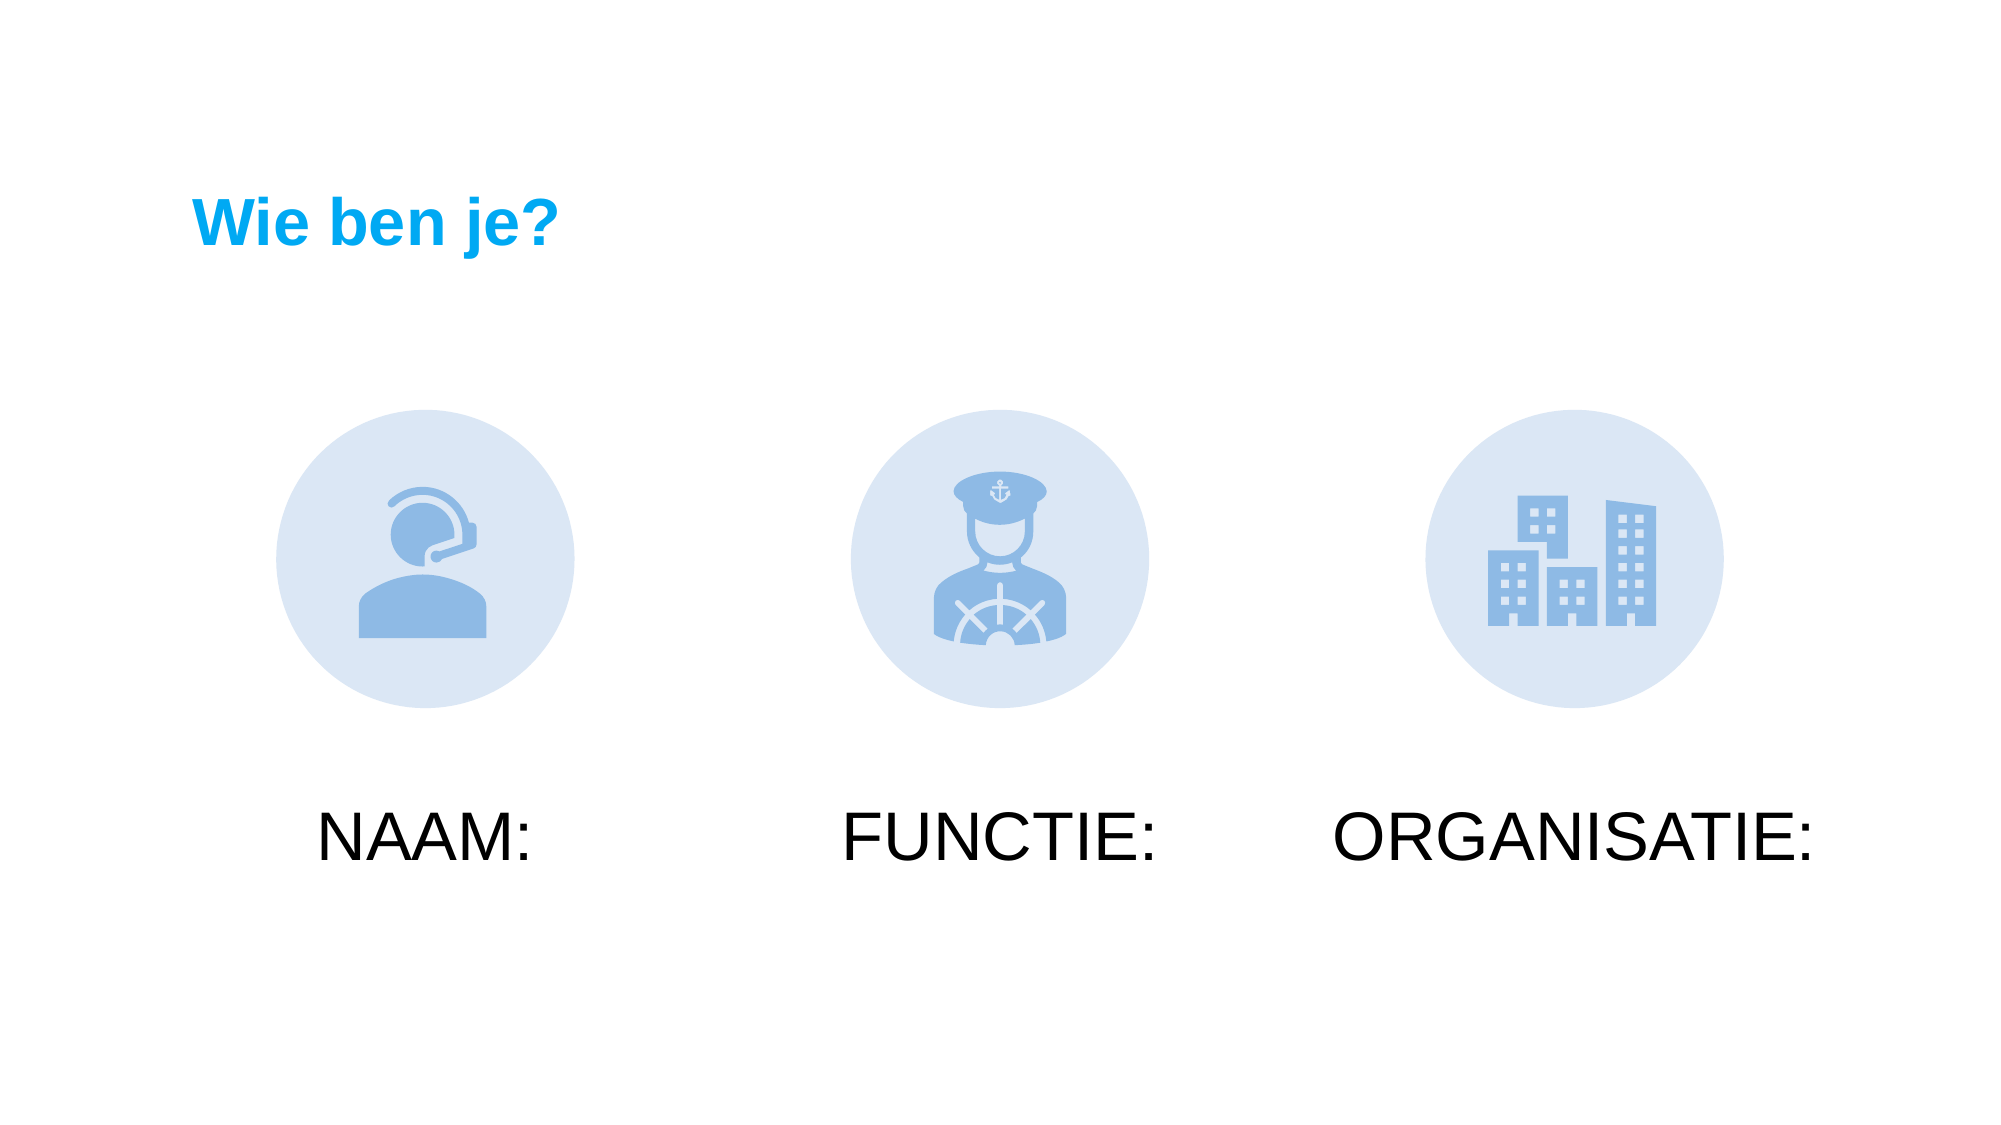

# Wie ben je?
Naam:
Functie:
Organisatie: